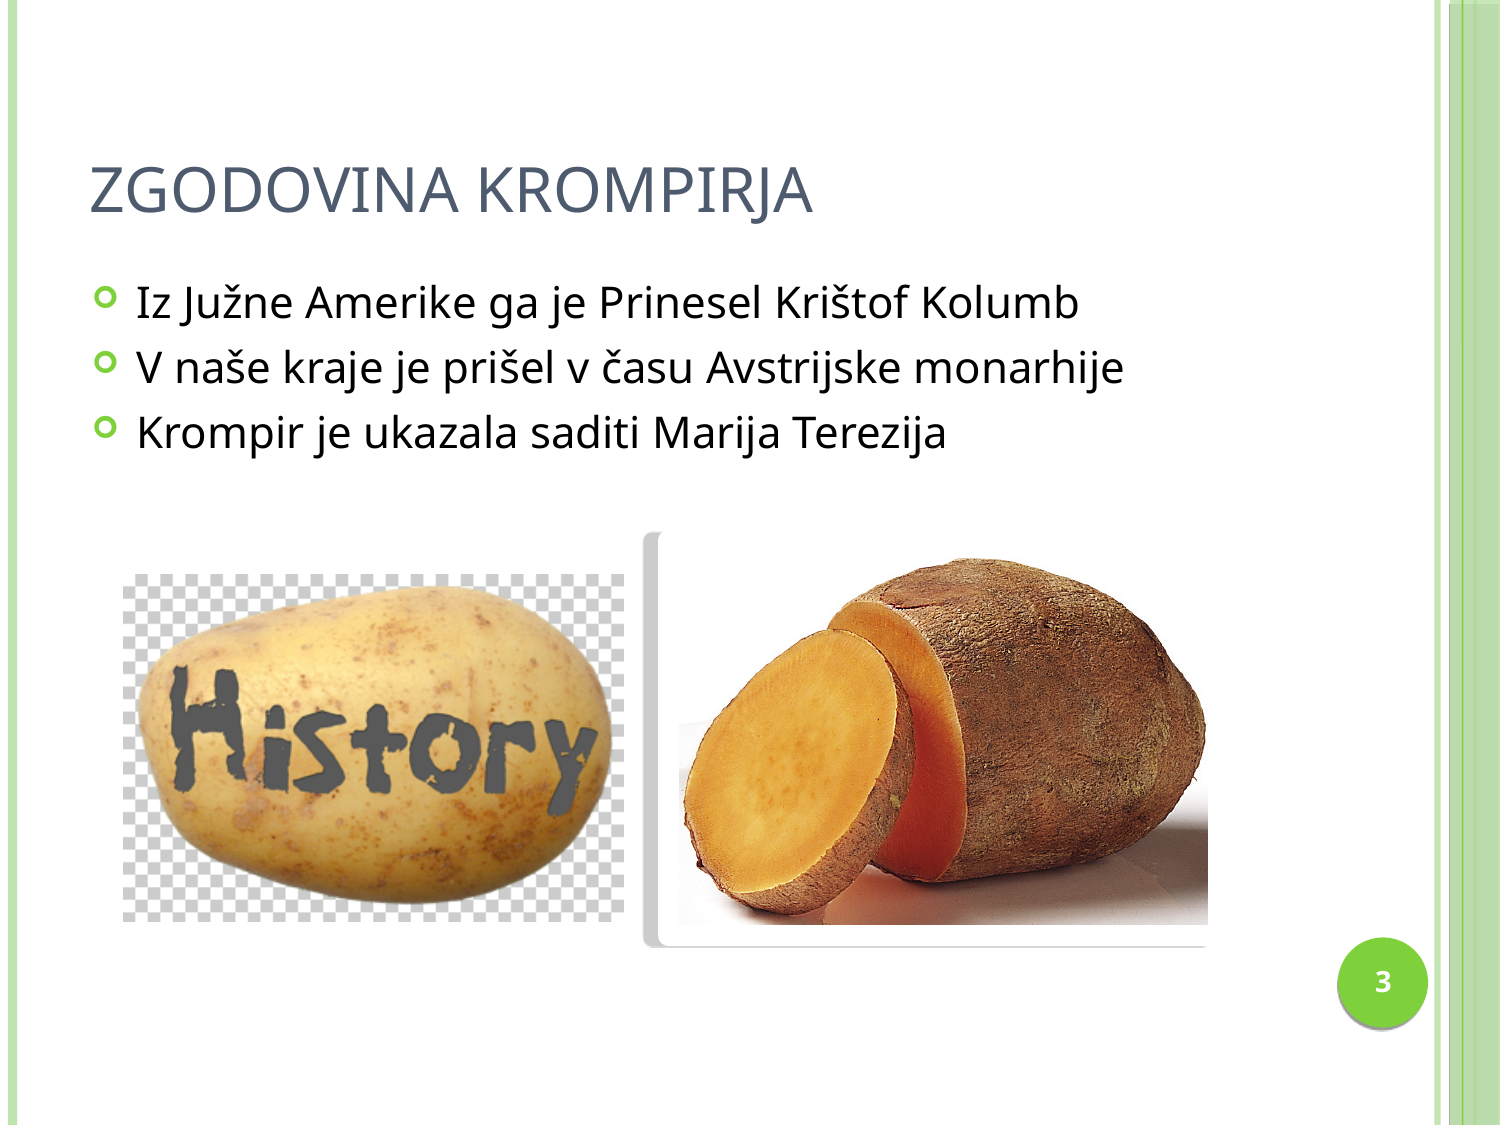

# Zgodovina krompirja
Iz Južne Amerike ga je Prinesel Krištof Kolumb
V naše kraje je prišel v času Avstrijske monarhije
Krompir je ukazala saditi Marija Terezija